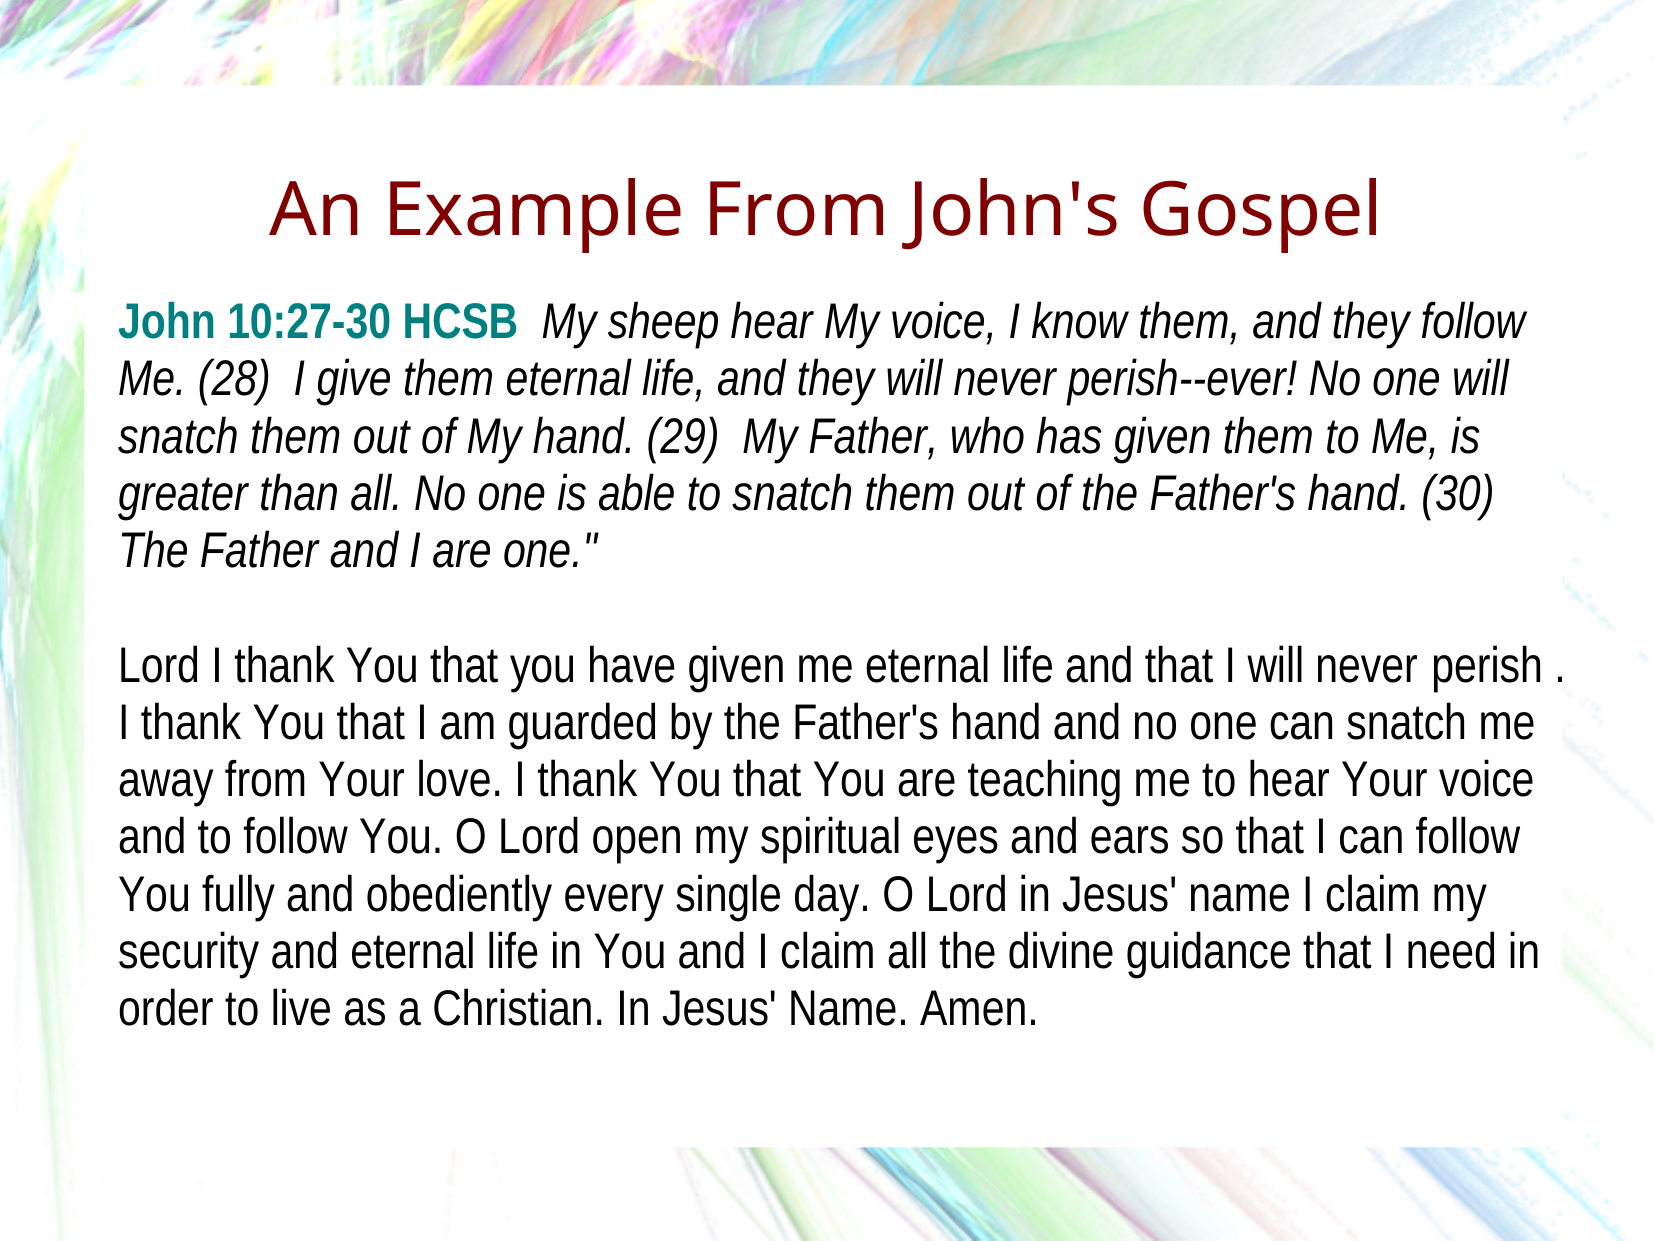

# An Example From John's Gospel
John 10:27-30 HCSB My sheep hear My voice, I know them, and they follow Me. (28) I give them eternal life, and they will never perish--ever! No one will snatch them out of My hand. (29) My Father, who has given them to Me, is greater than all. No one is able to snatch them out of the Father's hand. (30) The Father and I are one."
Lord I thank You that you have given me eternal life and that I will never perish . I thank You that I am guarded by the Father's hand and no one can snatch me away from Your love. I thank You that You are teaching me to hear Your voice and to follow You. O Lord open my spiritual eyes and ears so that I can follow You fully and obediently every single day. O Lord in Jesus' name I claim my security and eternal life in You and I claim all the divine guidance that I need in order to live as a Christian. In Jesus' Name. Amen.